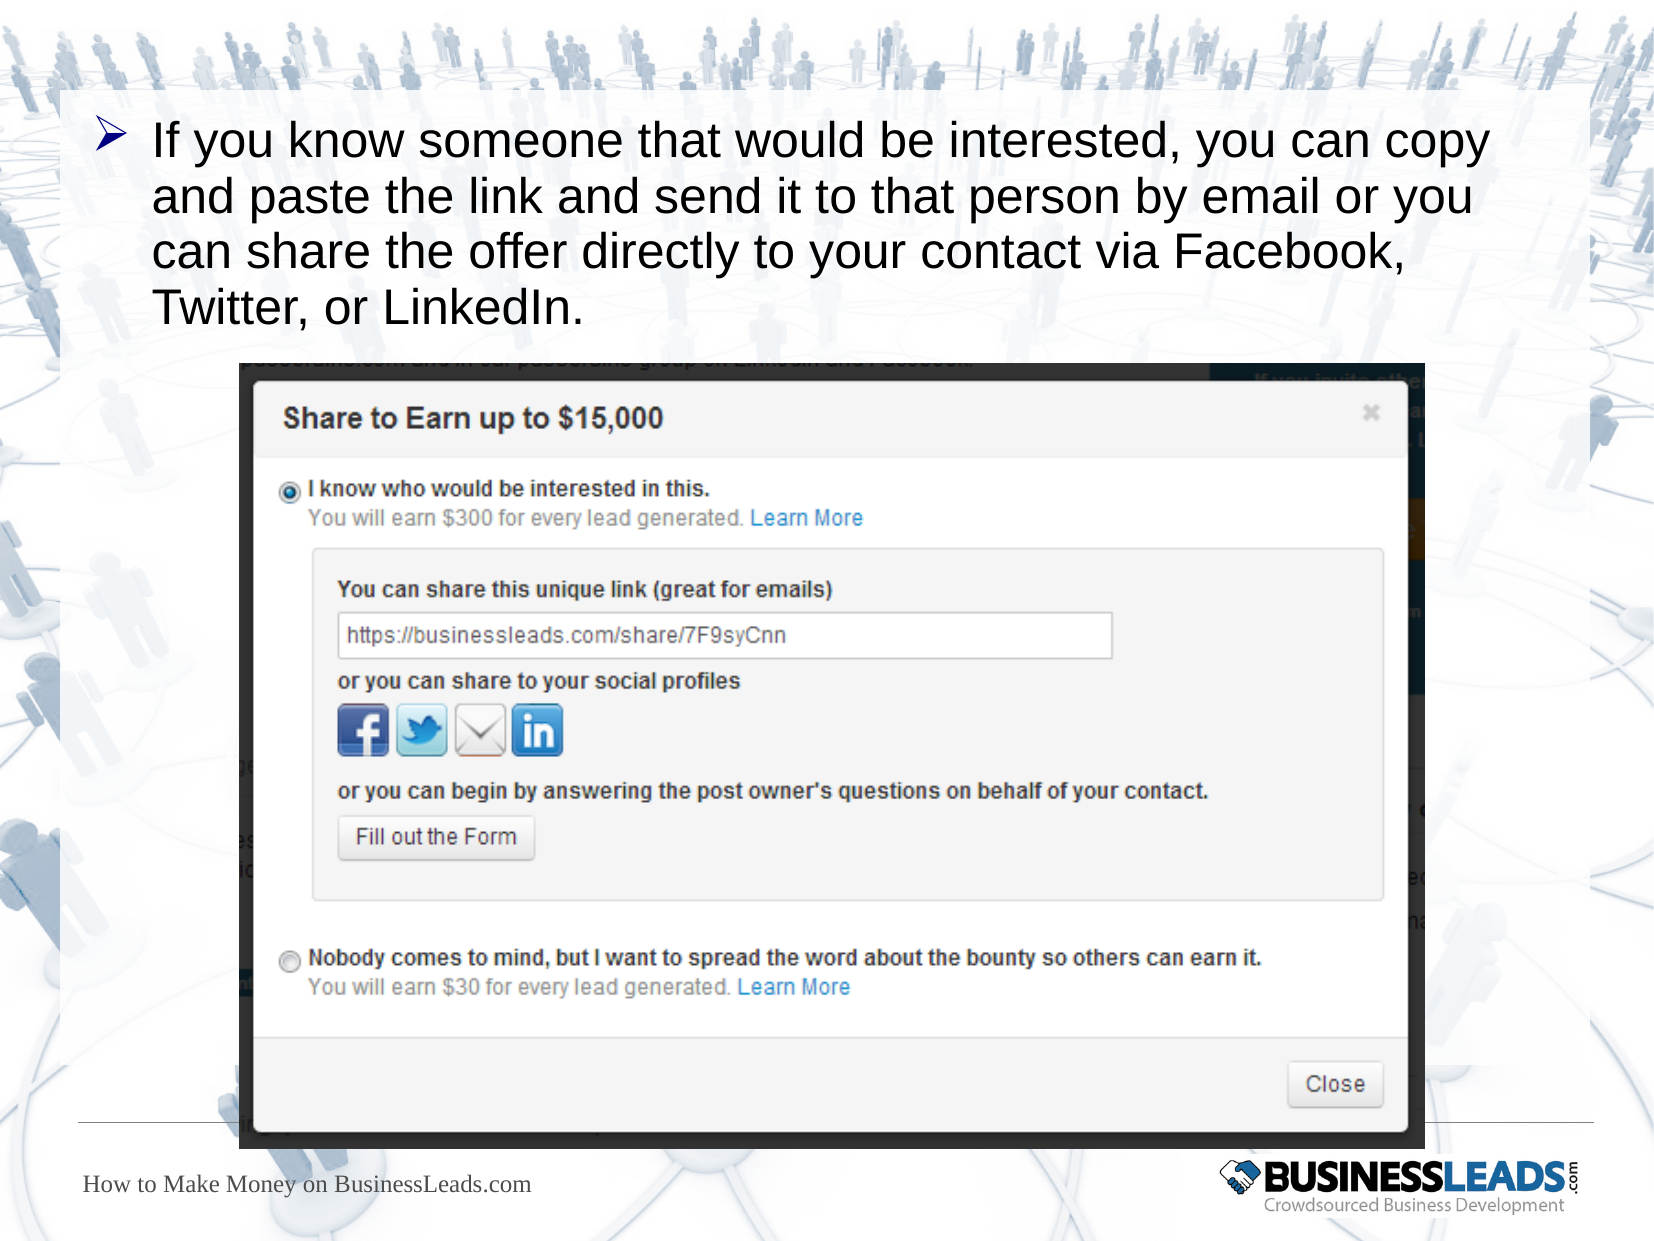

# If you know someone that would be interested, you can copy and paste the link and send it to that person by email or you can share the offer directly to your contact via Facebook, Twitter, or LinkedIn.